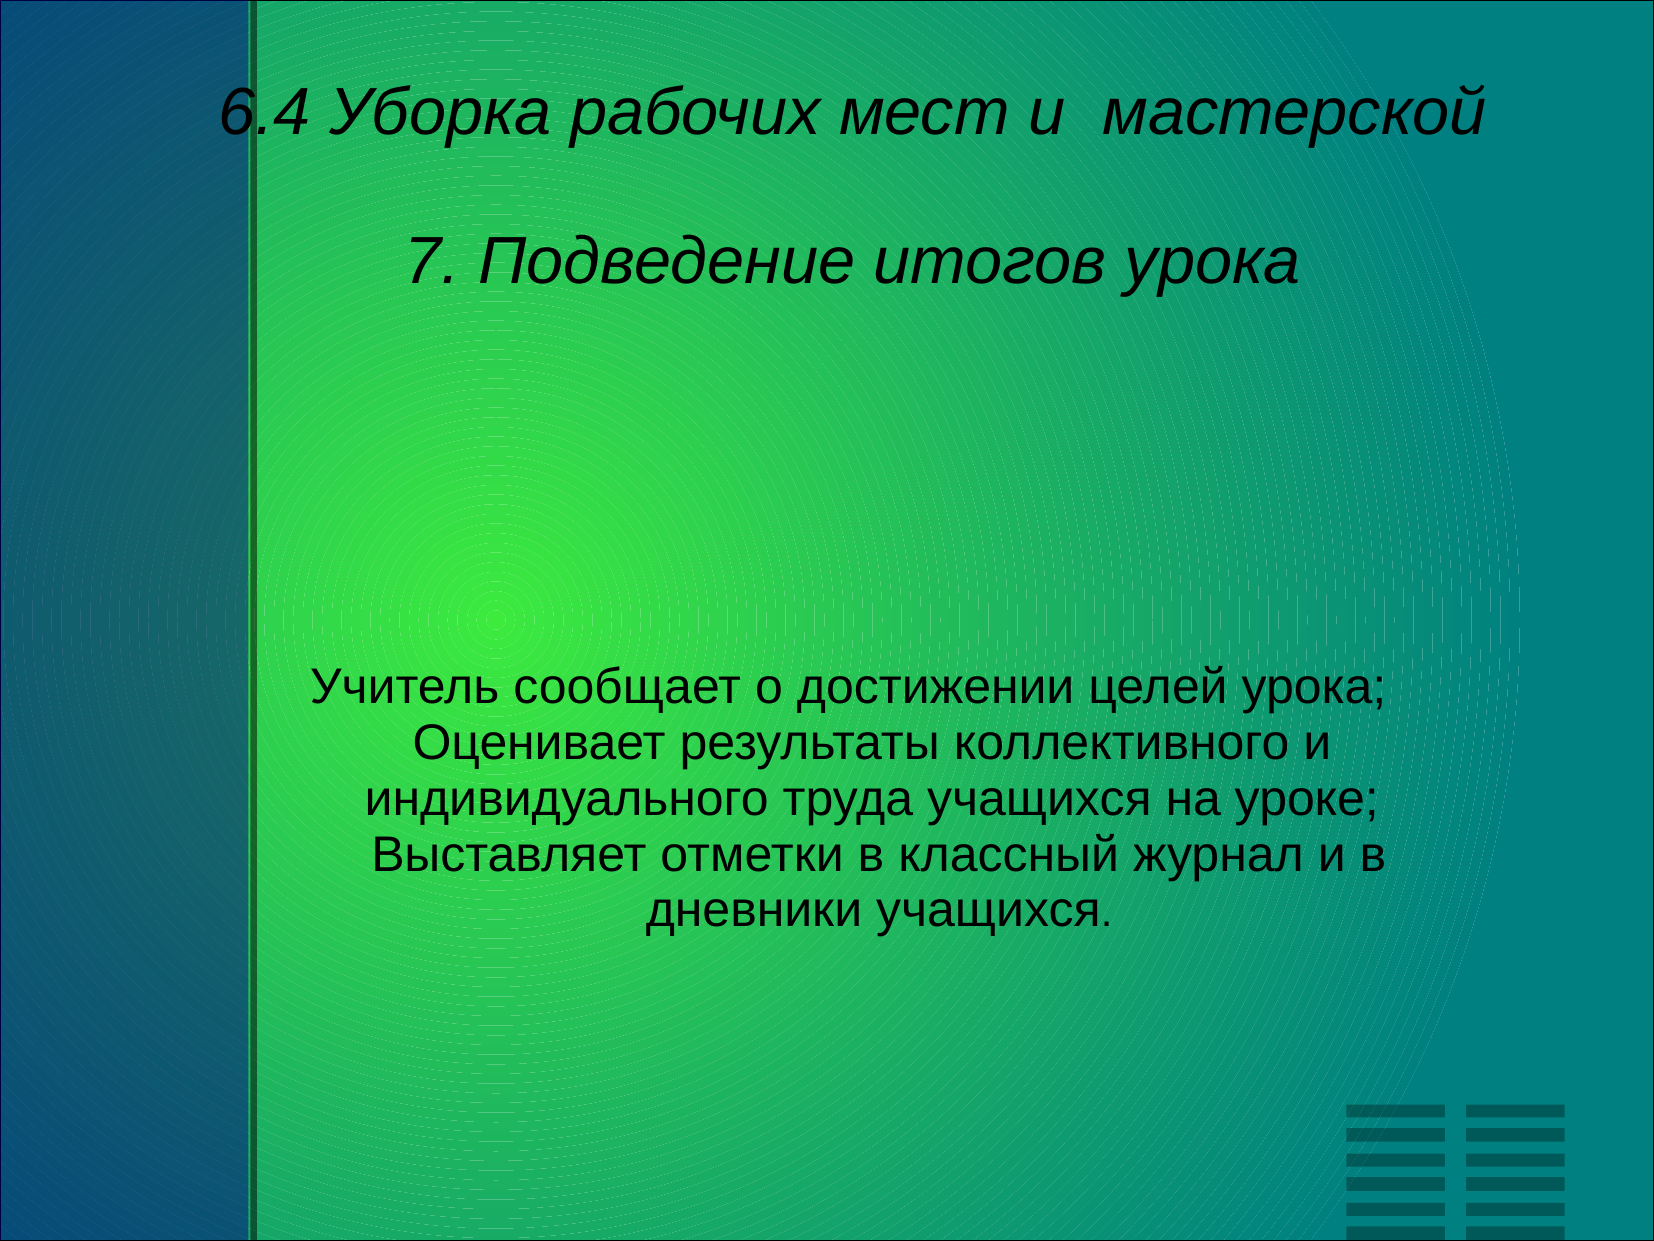

6.4 Уборка рабочих мест и мастерской
7. Подведение итогов урока
 Учитель сообщает о достижении целей урока;
 Оценивает результаты коллективного и
 индивидуального труда учащихся на уроке;
 Выставляет отметки в классный журнал и в
 дневники учащихся.